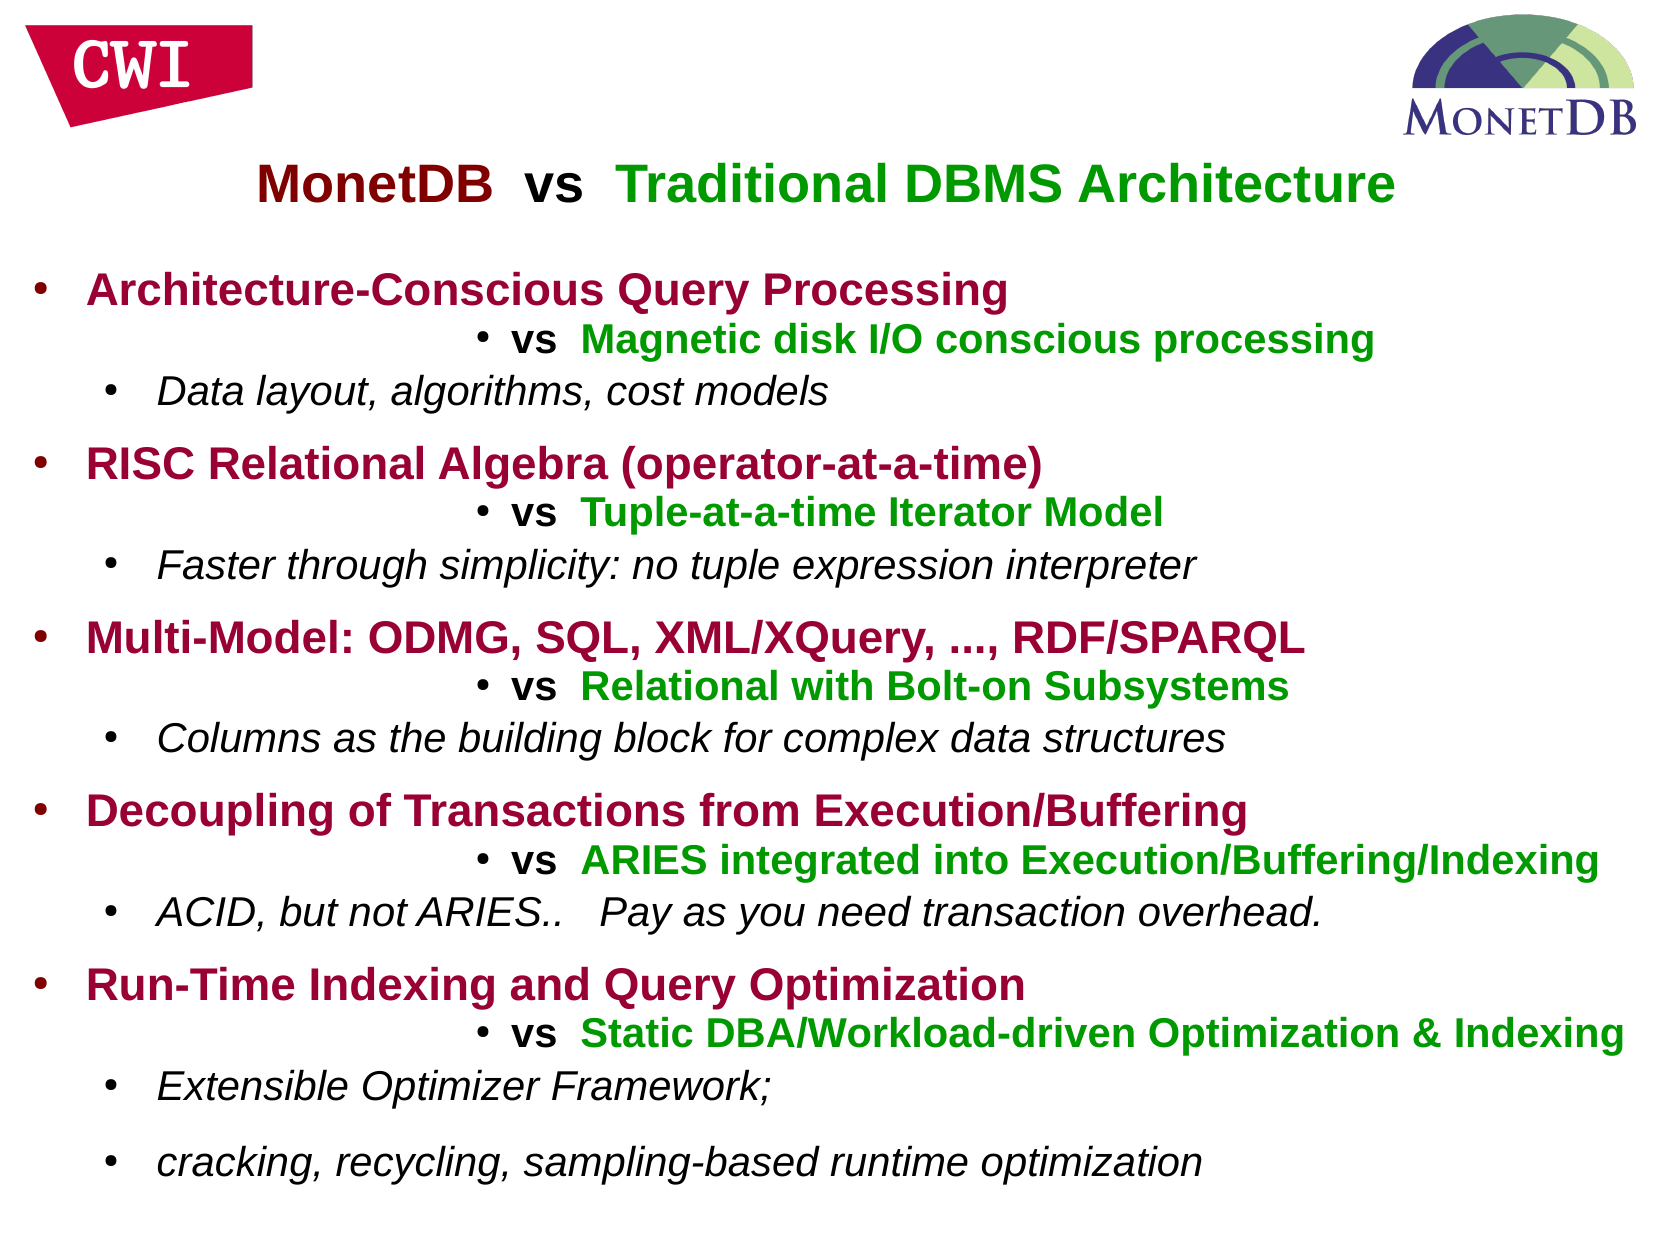

# MonetDB vs Traditional DBMS Architecture
Architecture-Conscious Query Processing
vs Magnetic disk I/O conscious processing
Data layout, algorithms, cost models
RISC Relational Algebra (operator-at-a-time)
vs Tuple-at-a-time Iterator Model
Faster through simplicity: no tuple expression interpreter
Multi-Model: ODMG, SQL, XML/XQuery, ..., RDF/SPARQL
vs Relational with Bolt-on Subsystems
Columns as the building block for complex data structures
Decoupling of Transactions from Execution/Buffering
vs ARIES integrated into Execution/Buffering/Indexing
ACID, but not ARIES.. Pay as you need transaction overhead.
Run-Time Indexing and Query Optimization
vs Static DBA/Workload-driven Optimization & Indexing
Extensible Optimizer Framework;
cracking, recycling, sampling-based runtime optimization